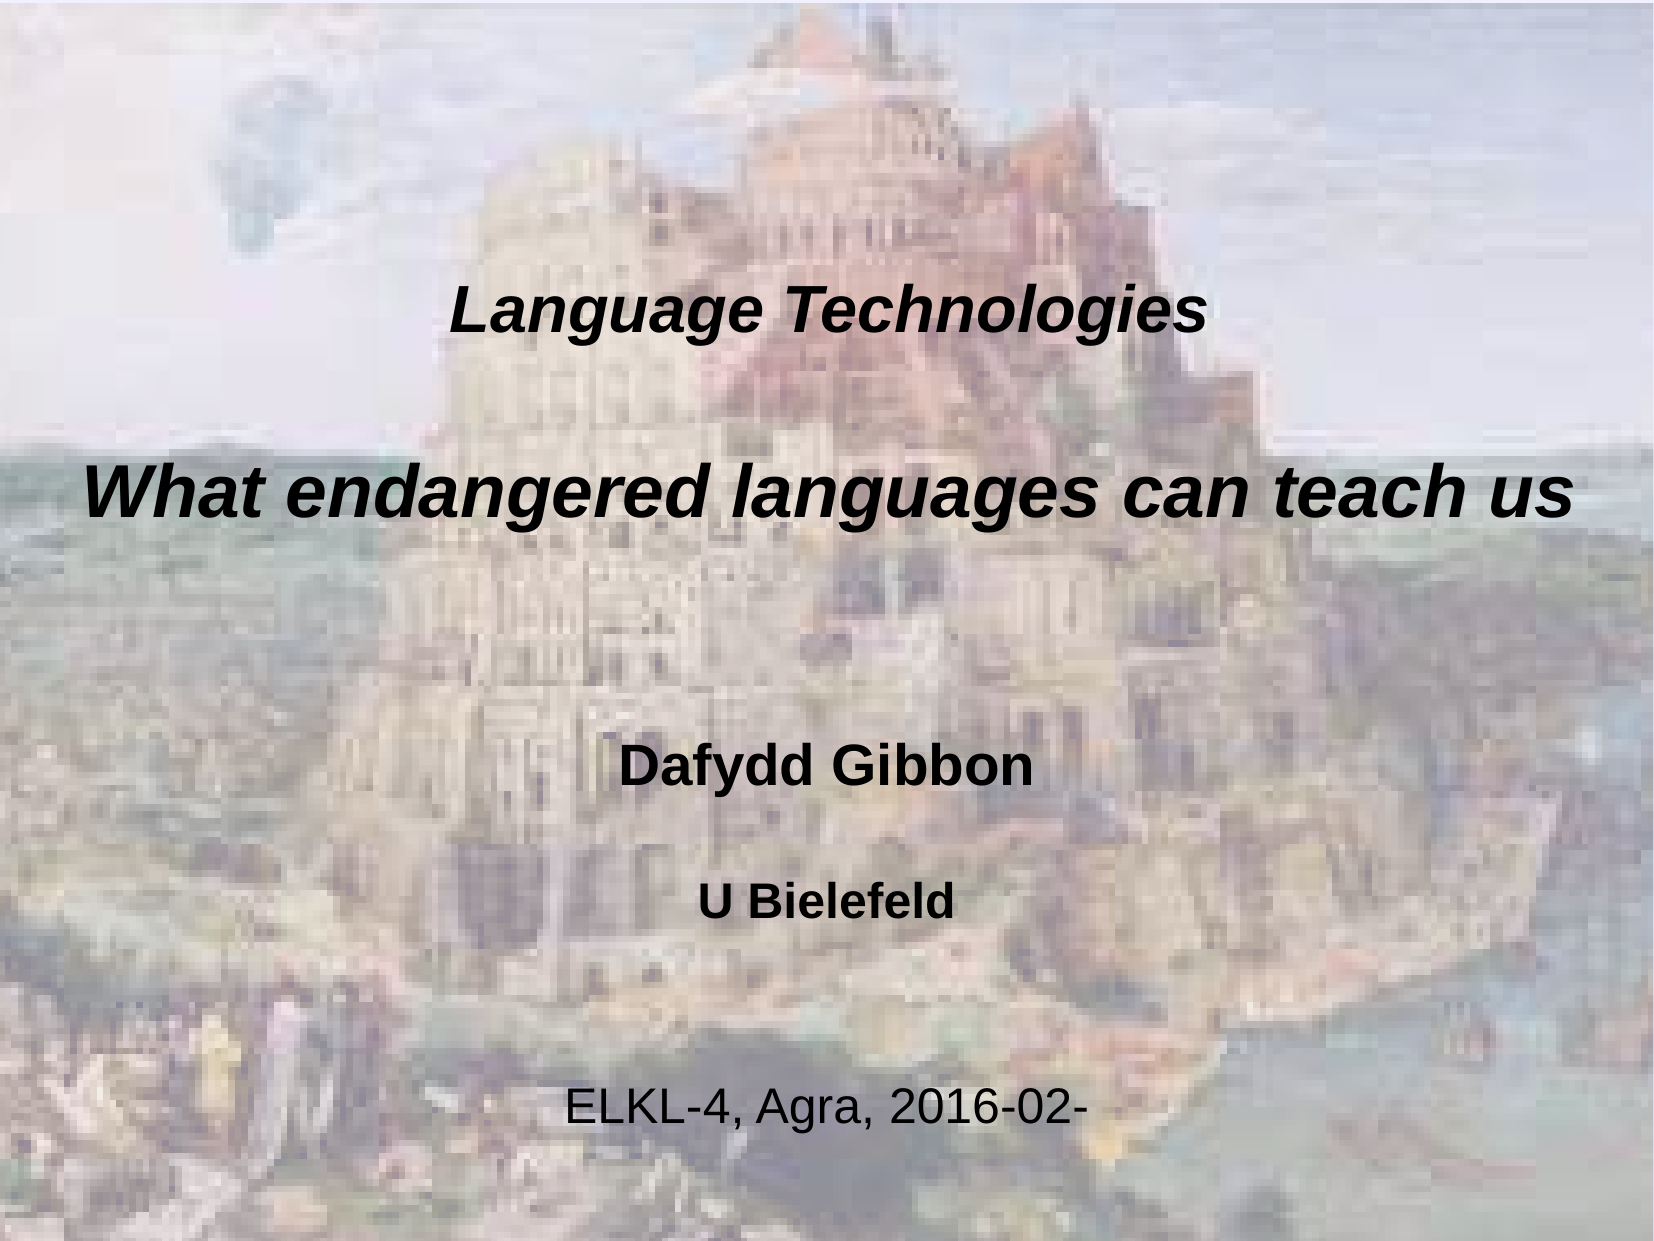

# Language Technologies What endangered languages can teach us
Dafydd Gibbon
U Bielefeld
ELKL-4, Agra, 2016-02-